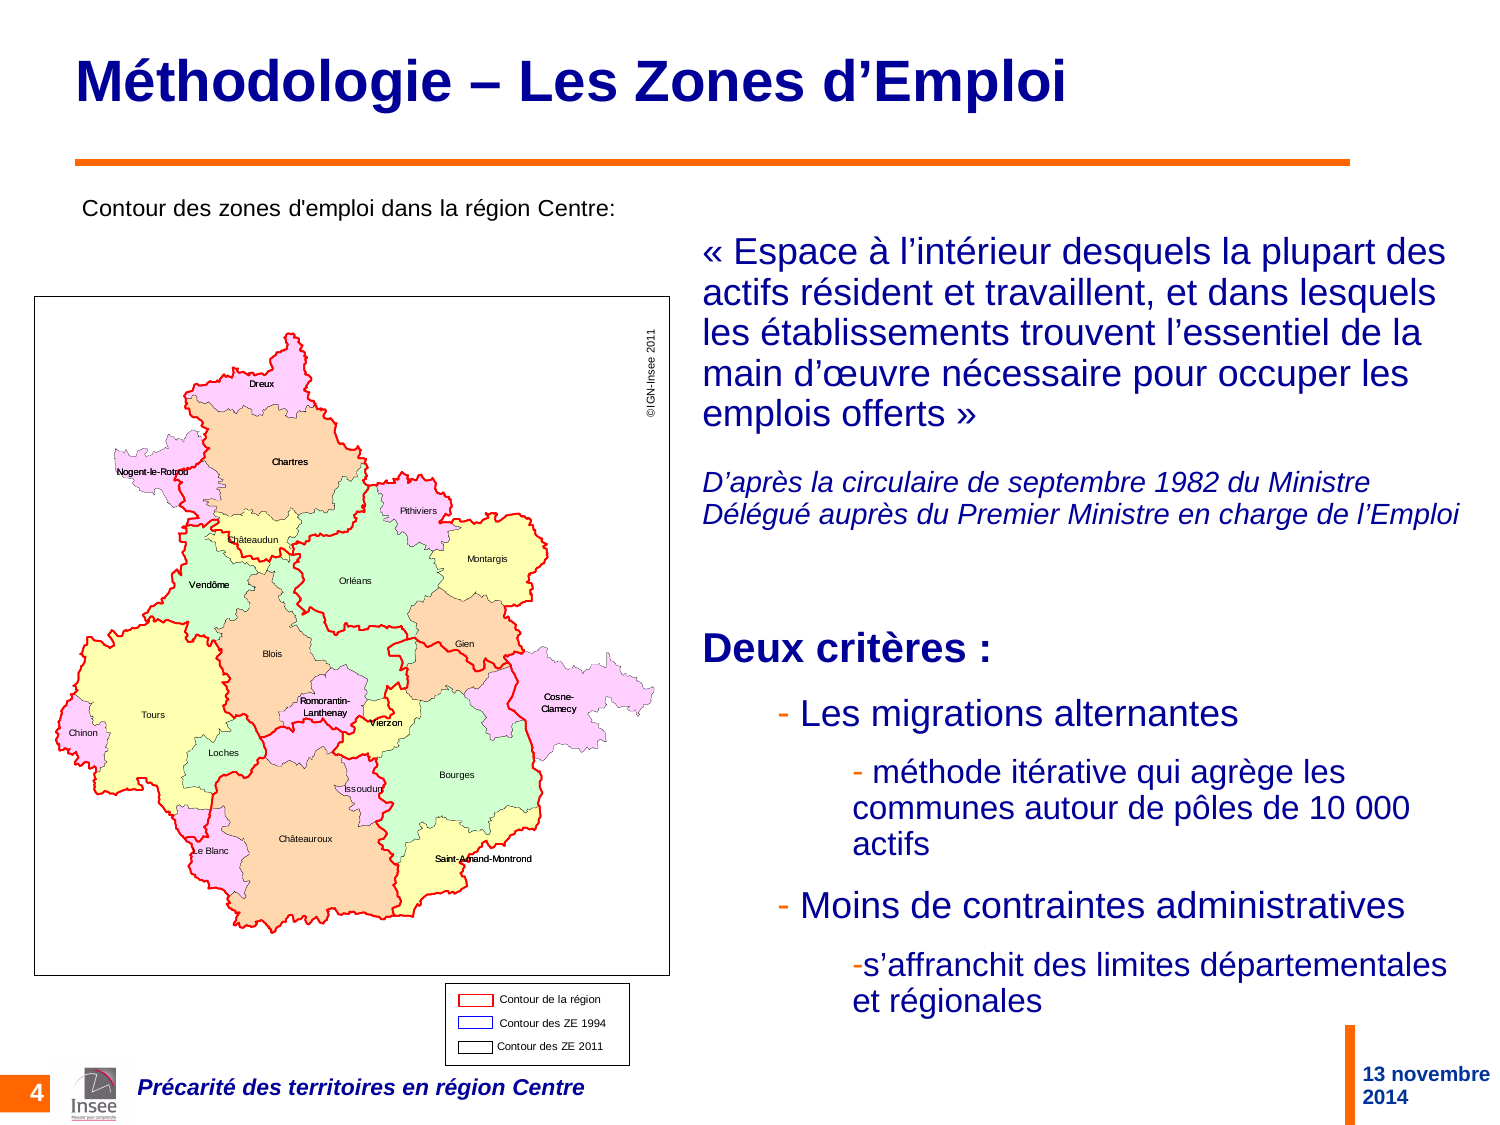

# Méthodologie – Les Zones d’Emploi
« Espace à l’intérieur desquels la plupart des actifs résident et travaillent, et dans lesquels les établissements trouvent l’essentiel de la main d’œuvre nécessaire pour occuper les emplois offerts »
D’après la circulaire de septembre 1982 du Ministre Délégué auprès du Premier Ministre en charge de l’Emploi
Deux critères :
 Les migrations alternantes
 méthode itérative qui agrège les communes autour de pôles de 10 000 actifs
 Moins de contraintes administratives
s’affranchit des limites départementales et régionales
Date
4
Titre du diaporama